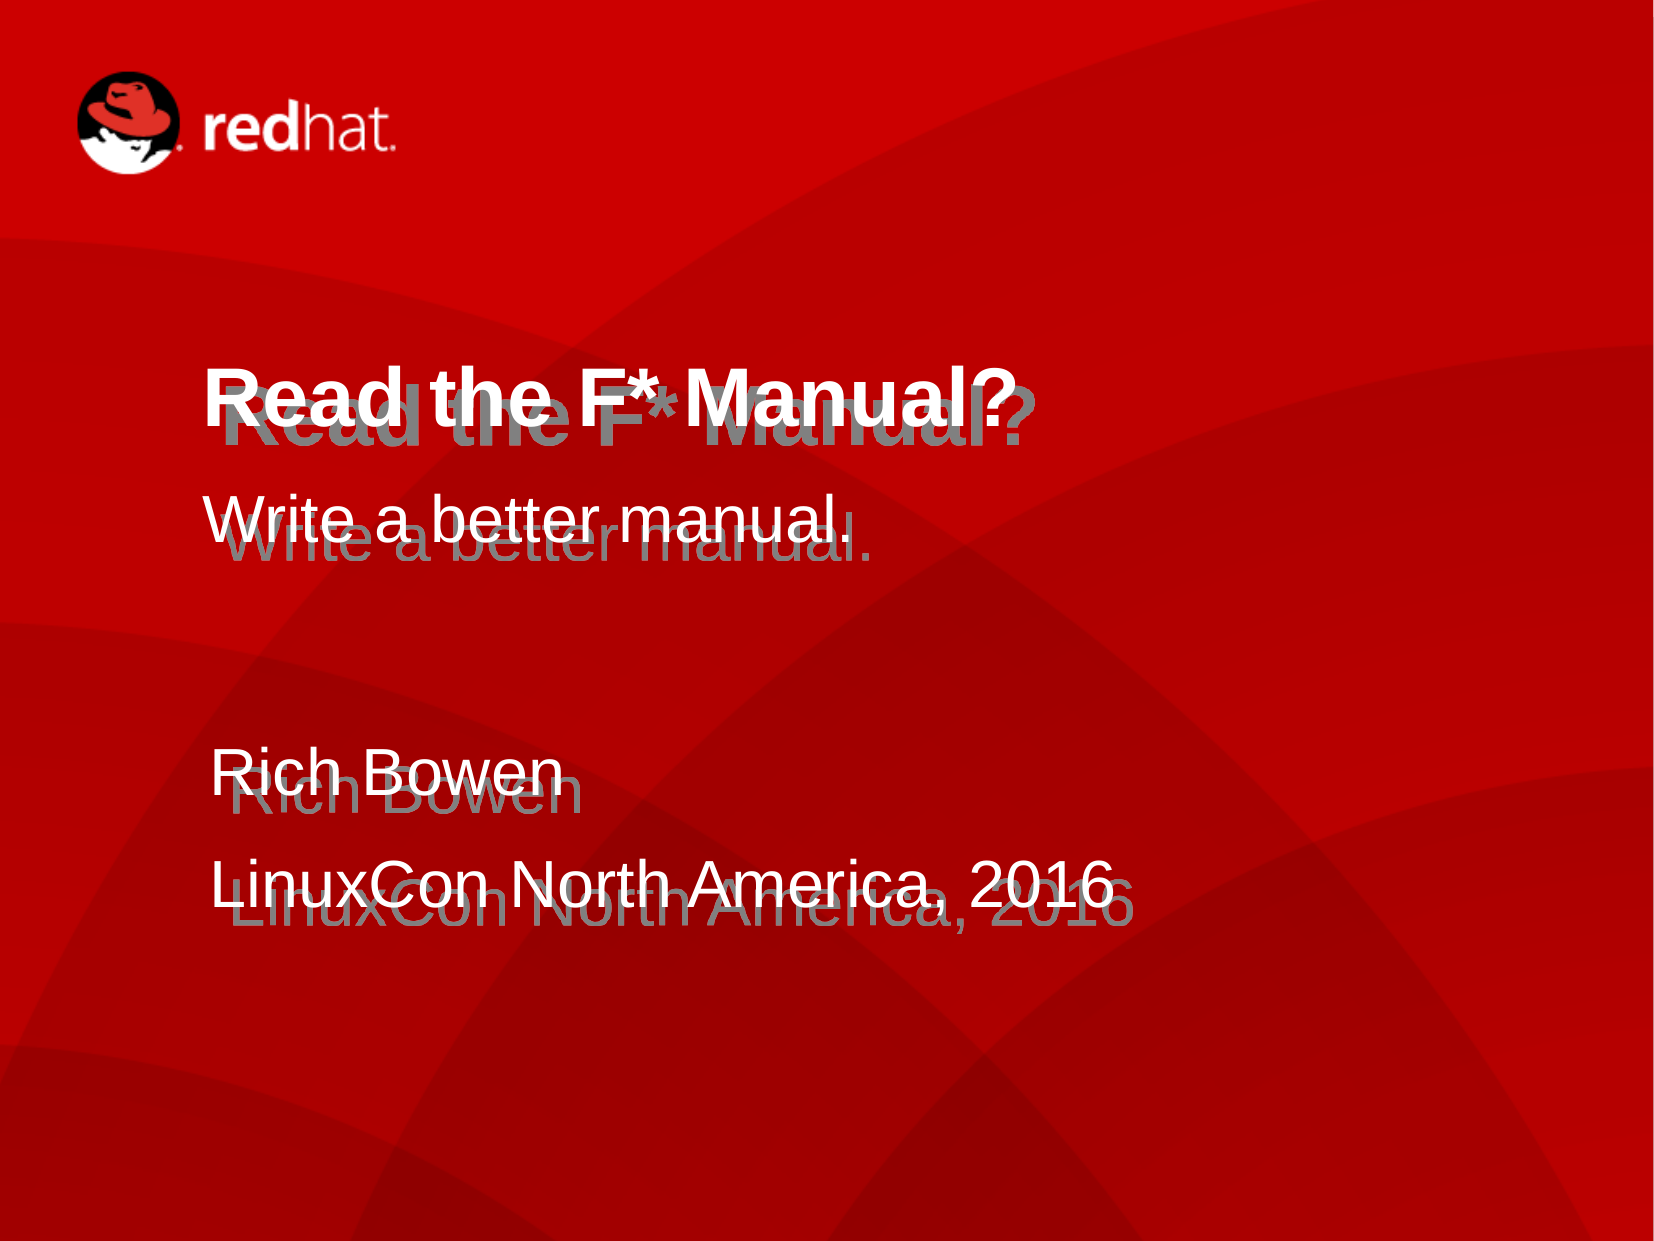

Read the F* Manual?
Write a better manual.
Rich Bowen
LinuxCon North America, 2016